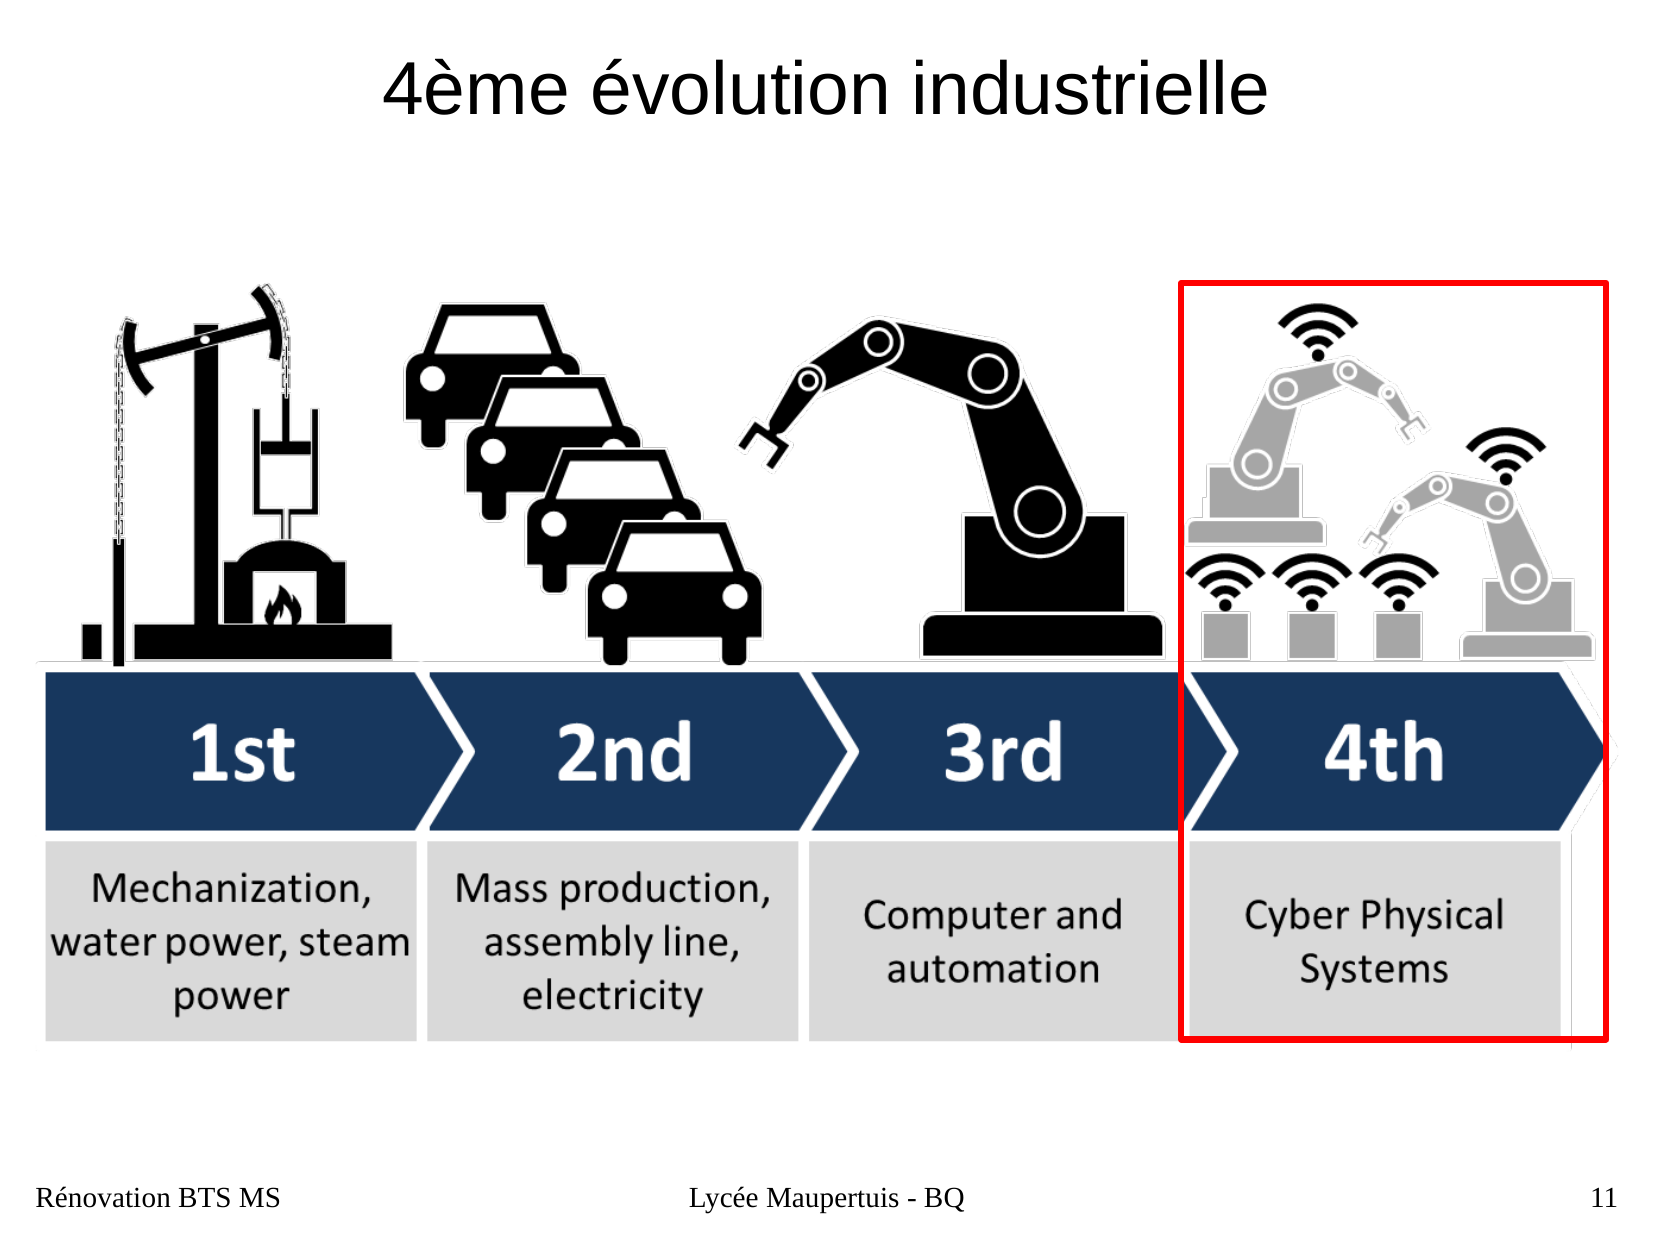

# 4ème évolution industrielle
Rénovation BTS MS
Lycée Maupertuis - BQ
11